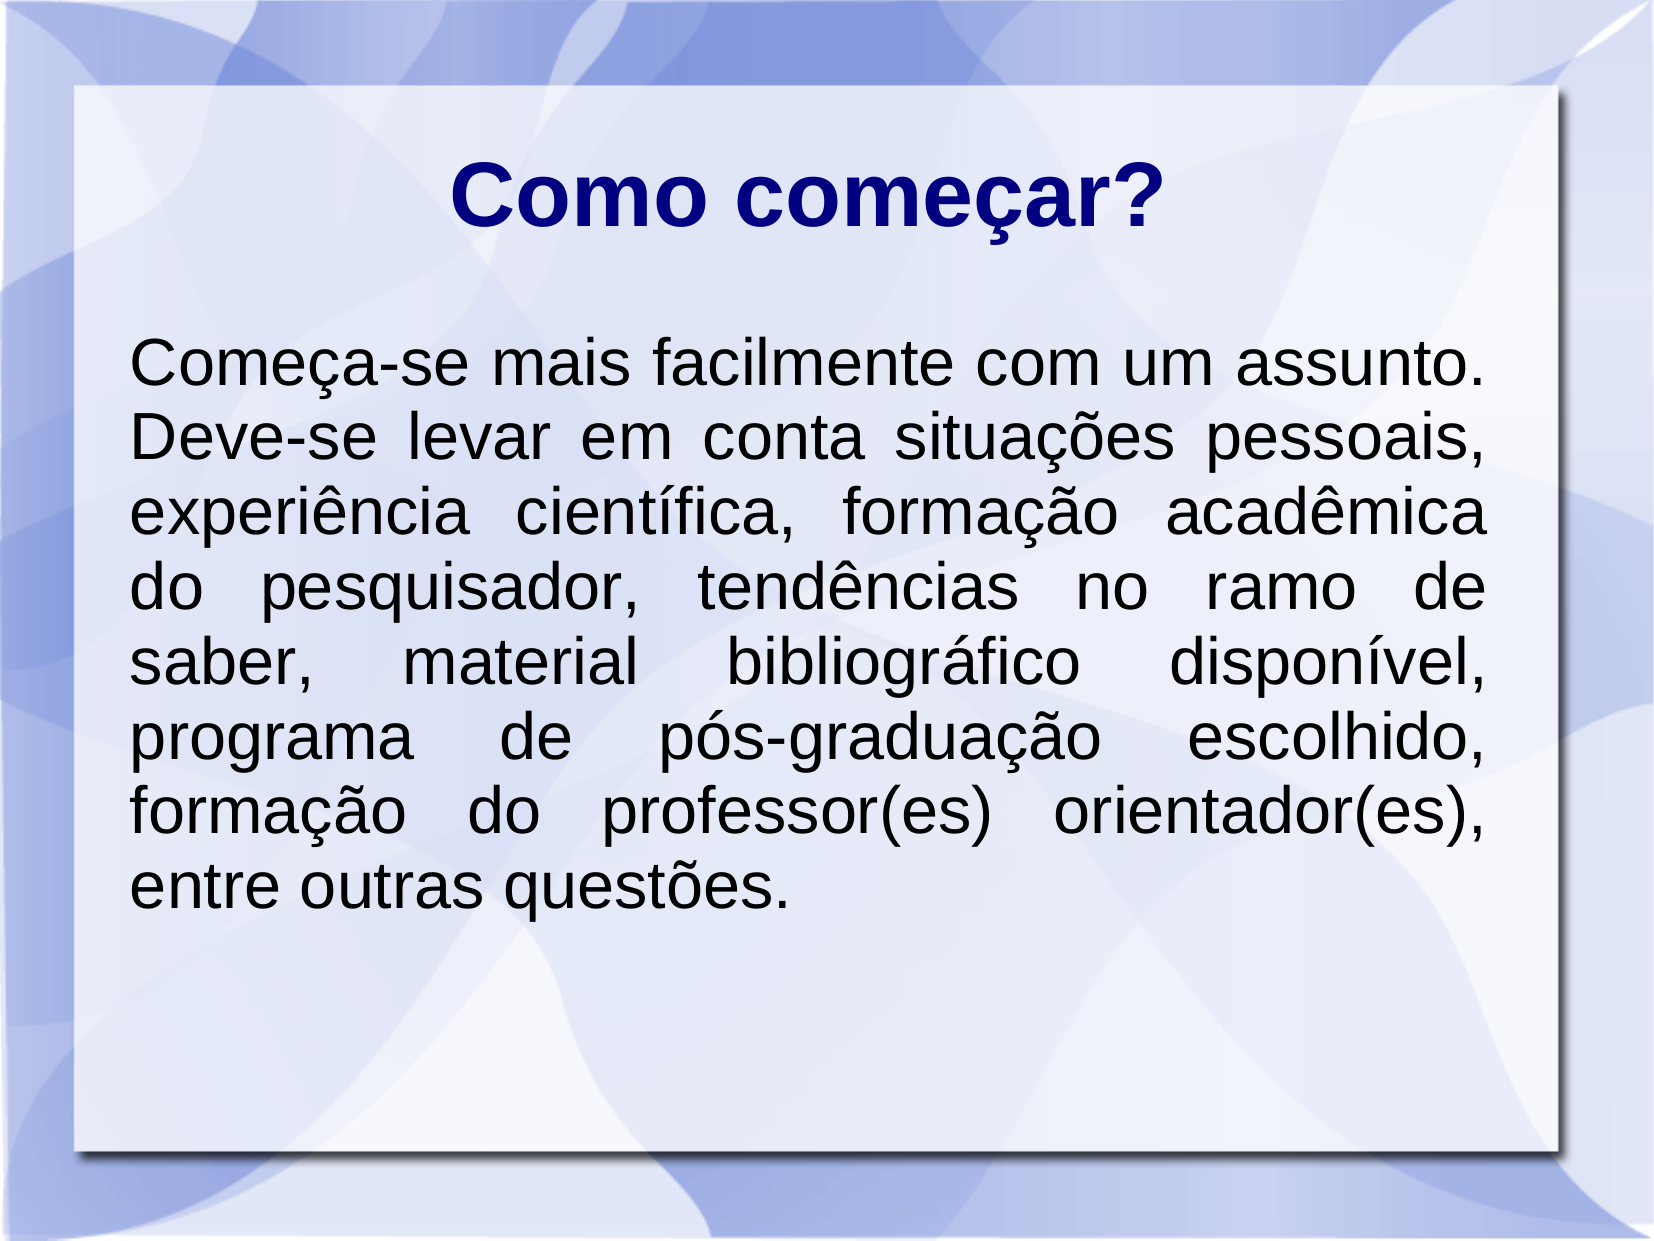

# Como começar?
Começa-se mais facilmente com um assunto. Deve-se levar em conta situações pessoais, experiência científica, formação acadêmica do pesquisador, tendências no ramo de saber, material bibliográfico disponível, programa de pós-graduação escolhido, formação do professor(es) orientador(es), entre outras questões.